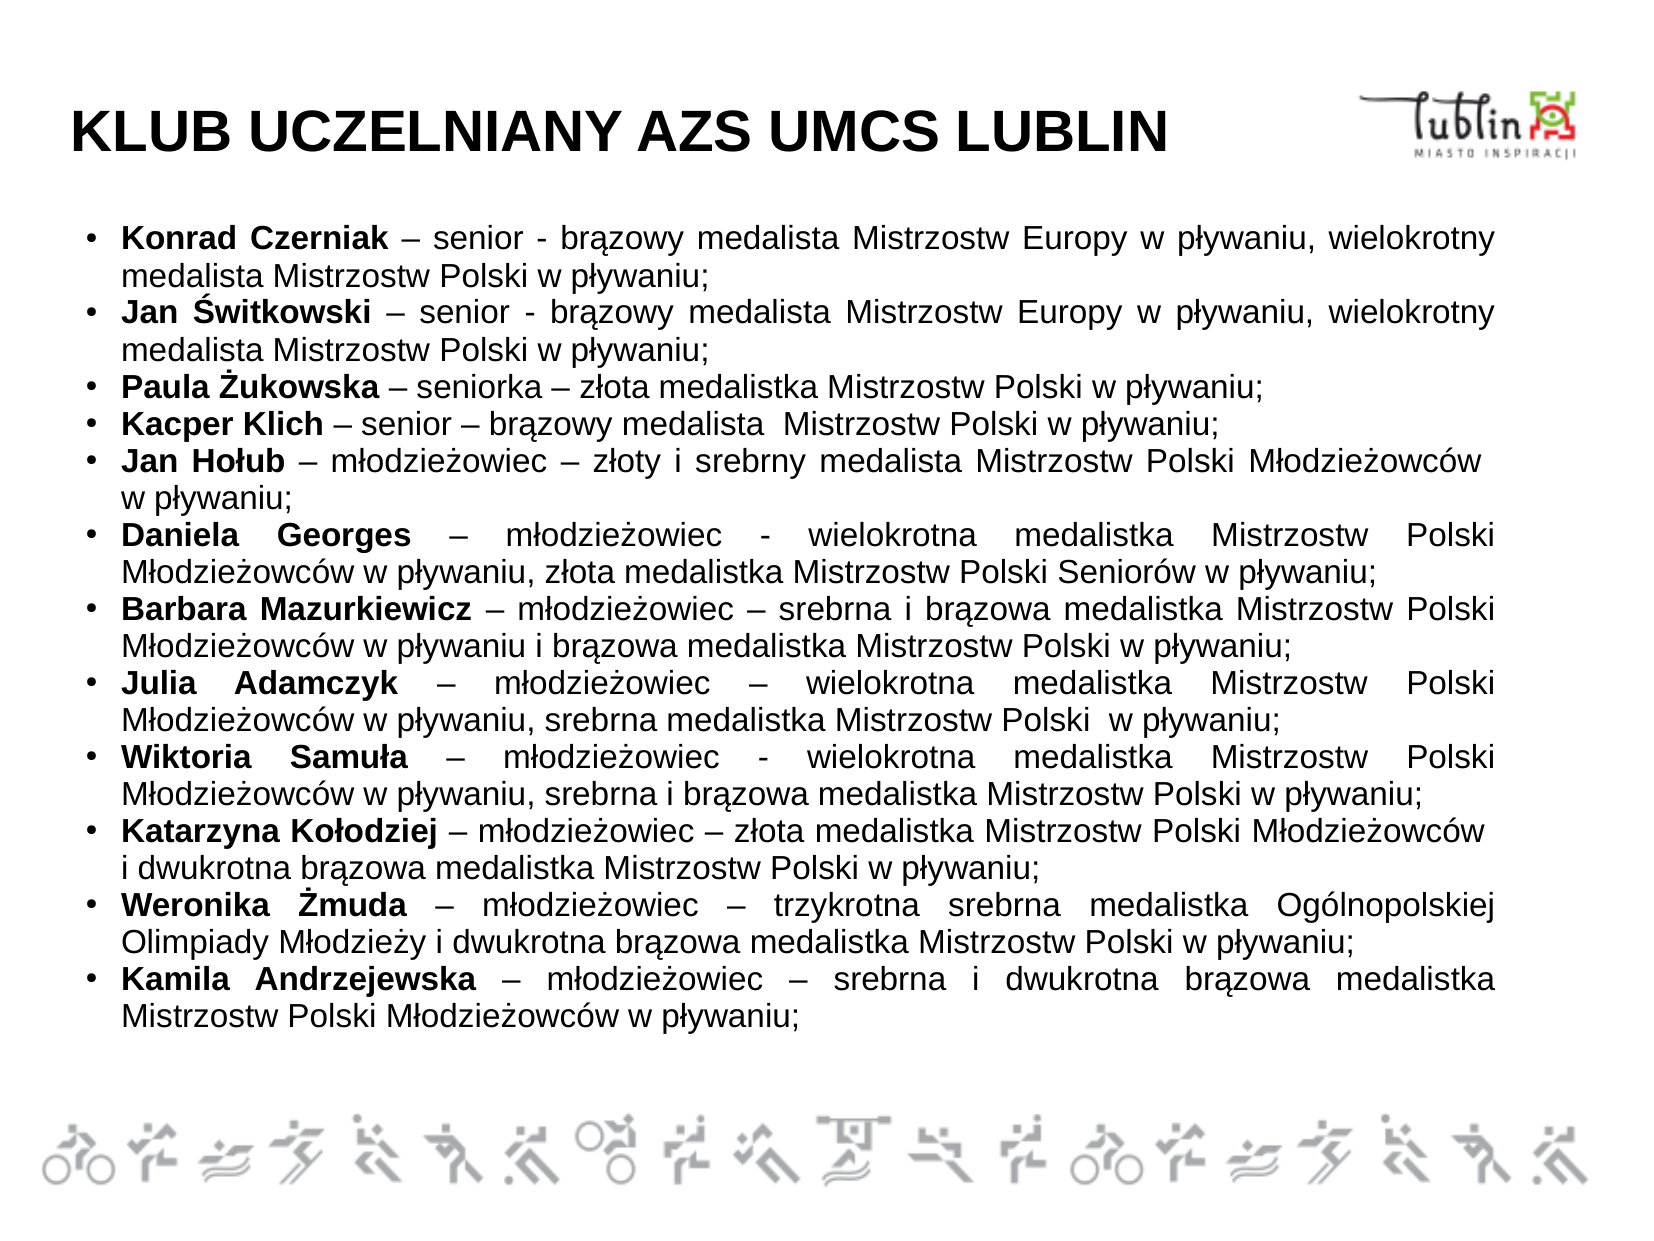

#
KLUB UCZELNIANY AZS UMCS LUBLIN
Konrad Czerniak – senior - brązowy medalista Mistrzostw Europy w pływaniu, wielokrotny medalista Mistrzostw Polski w pływaniu;
Jan Świtkowski – senior - brązowy medalista Mistrzostw Europy w pływaniu, wielokrotny medalista Mistrzostw Polski w pływaniu;
Paula Żukowska – seniorka – złota medalistka Mistrzostw Polski w pływaniu;
Kacper Klich – senior – brązowy medalista Mistrzostw Polski w pływaniu;
Jan Hołub – młodzieżowiec – złoty i srebrny medalista Mistrzostw Polski Młodzieżowców
w pływaniu;
Daniela Georges – młodzieżowiec - wielokrotna medalistka Mistrzostw Polski Młodzieżowców w pływaniu, złota medalistka Mistrzostw Polski Seniorów w pływaniu;
Barbara Mazurkiewicz – młodzieżowiec – srebrna i brązowa medalistka Mistrzostw Polski Młodzieżowców w pływaniu i brązowa medalistka Mistrzostw Polski w pływaniu;
Julia Adamczyk – młodzieżowiec – wielokrotna medalistka Mistrzostw Polski Młodzieżowców w pływaniu, srebrna medalistka Mistrzostw Polski w pływaniu;
Wiktoria Samuła – młodzieżowiec - wielokrotna medalistka Mistrzostw Polski Młodzieżowców w pływaniu, srebrna i brązowa medalistka Mistrzostw Polski w pływaniu;
Katarzyna Kołodziej – młodzieżowiec – złota medalistka Mistrzostw Polski Młodzieżowców
i dwukrotna brązowa medalistka Mistrzostw Polski w pływaniu;
Weronika Żmuda – młodzieżowiec – trzykrotna srebrna medalistka Ogólnopolskiej Olimpiady Młodzieży i dwukrotna brązowa medalistka Mistrzostw Polski w pływaniu;
Kamila Andrzejewska – młodzieżowiec – srebrna i dwukrotna brązowa medalistka Mistrzostw Polski Młodzieżowców w pływaniu;